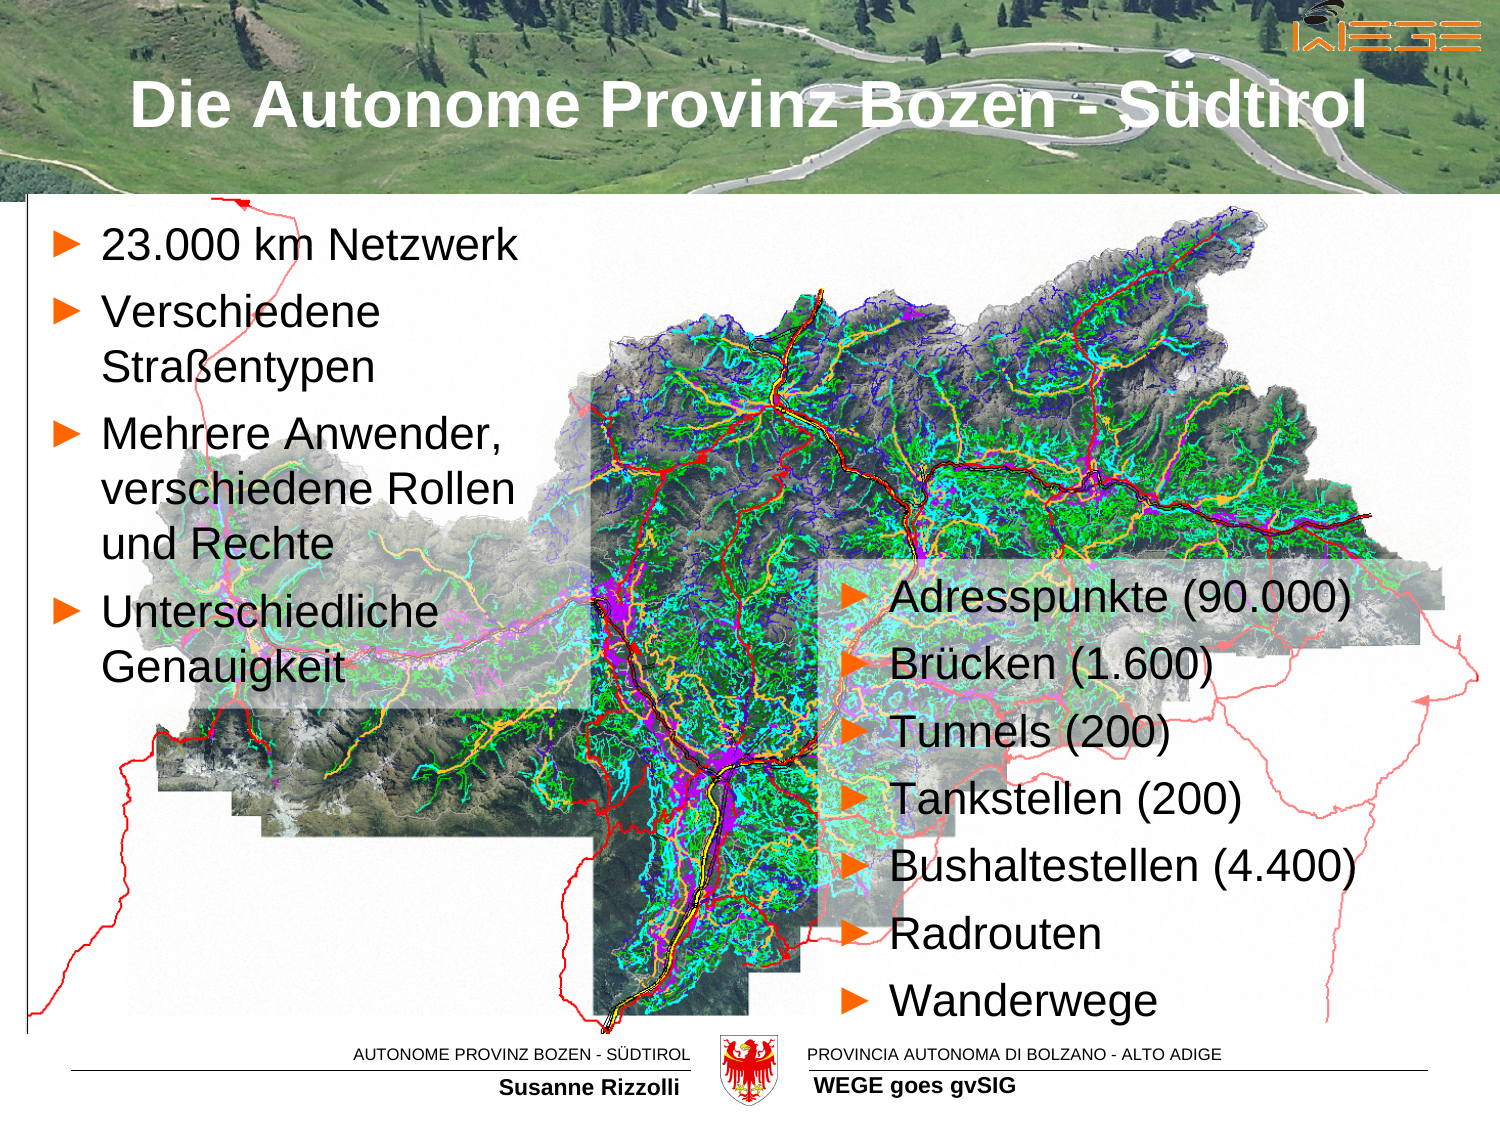

# Die Autonome Provinz Bozen - Südtirol
23.000 km Netzwerk
Verschiedene Straßentypen
Mehrere Anwender, verschiedene Rollen und Rechte
Unterschiedliche Genauigkeit
Adresspunkte (90.000)
Brücken (1.600)
Tunnels (200)
Tankstellen (200)
Bushaltestellen (4.400)
Radrouten
Wanderwege